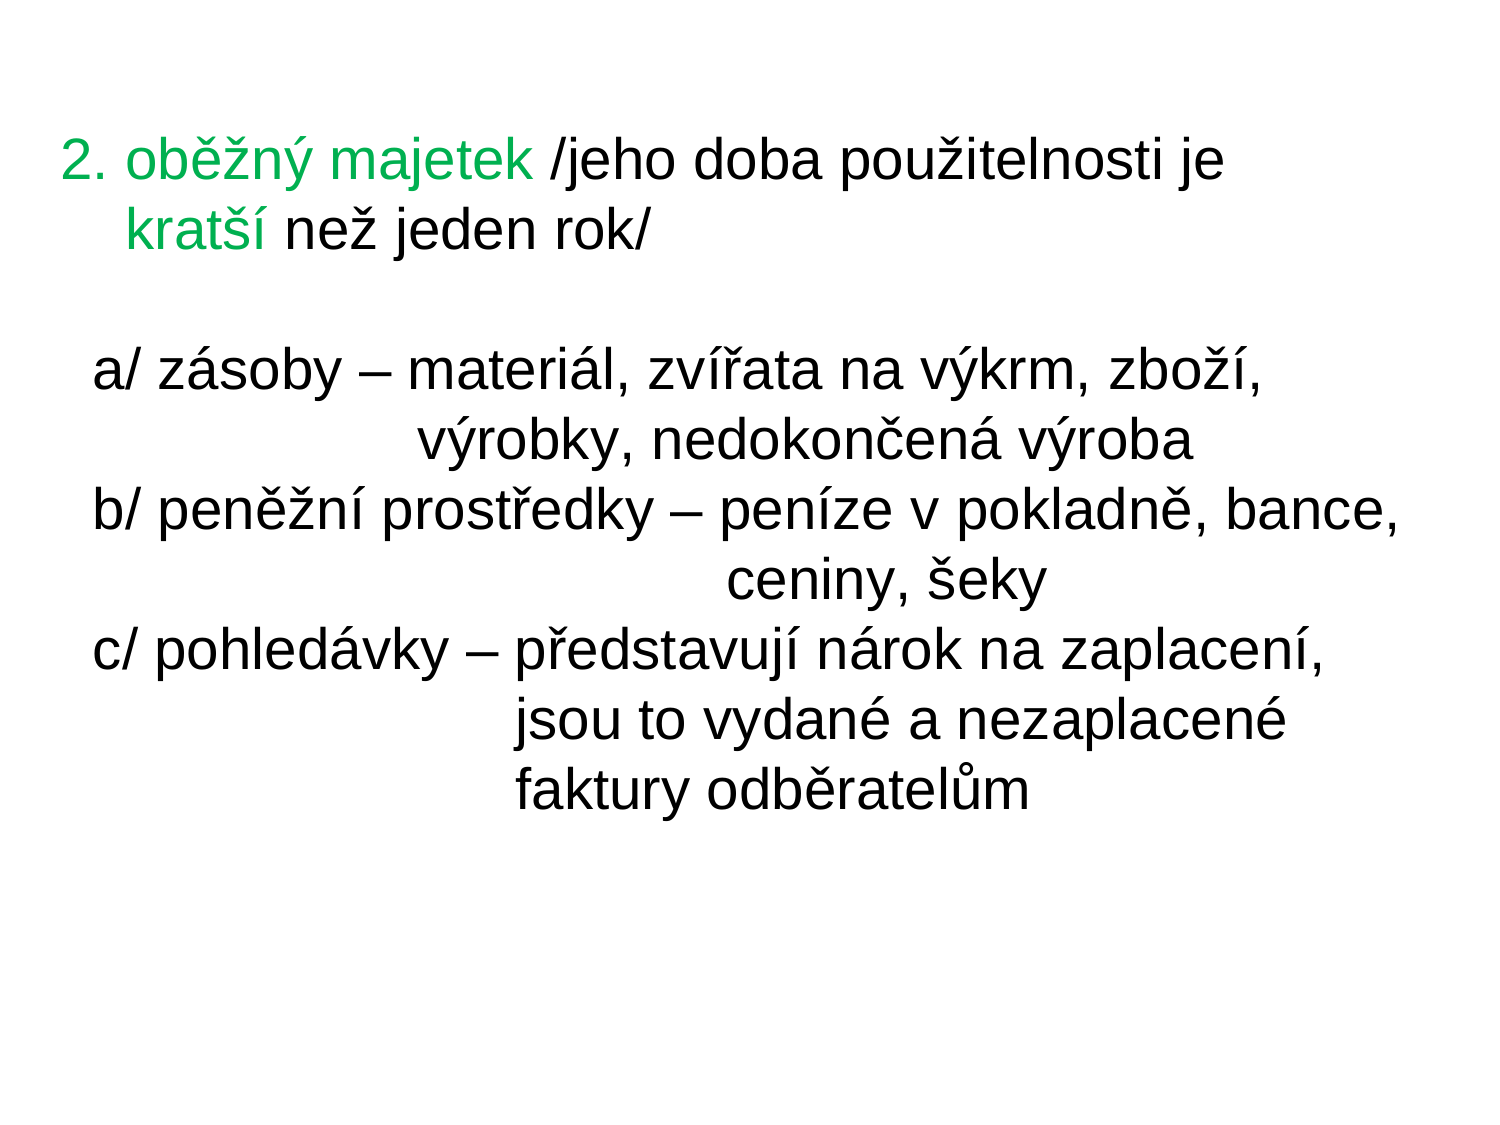

2. oběžný majetek /jeho doba použitelnosti je
 kratší než jeden rok/
 a/ zásoby – materiál, zvířata na výkrm, zboží,
 výrobky, nedokončená výroba
 b/ peněžní prostředky – peníze v pokladně, bance,
 ceniny, šeky
 c/ pohledávky – představují nárok na zaplacení,
 jsou to vydané a nezaplacené
 faktury odběratelům